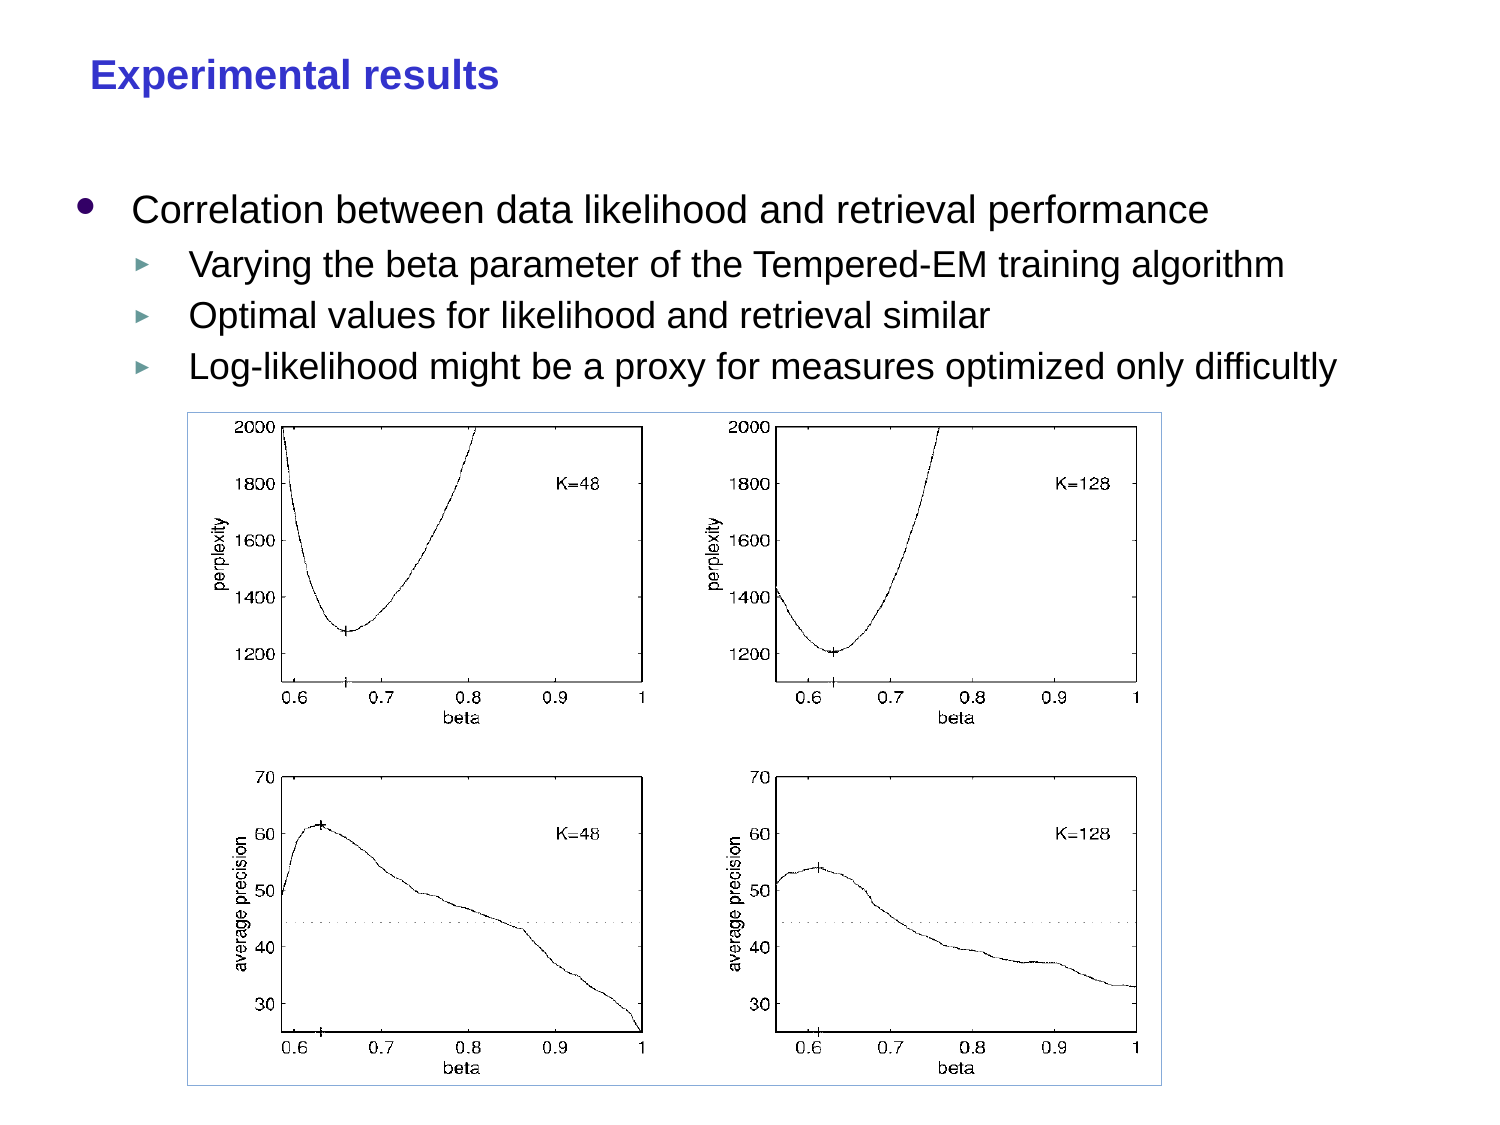

# Experimental results
Correlation between data likelihood and retrieval performance
Varying the beta parameter of the Tempered-EM training algorithm
Optimal values for likelihood and retrieval similar
Log-likelihood might be a proxy for measures optimized only difficultly